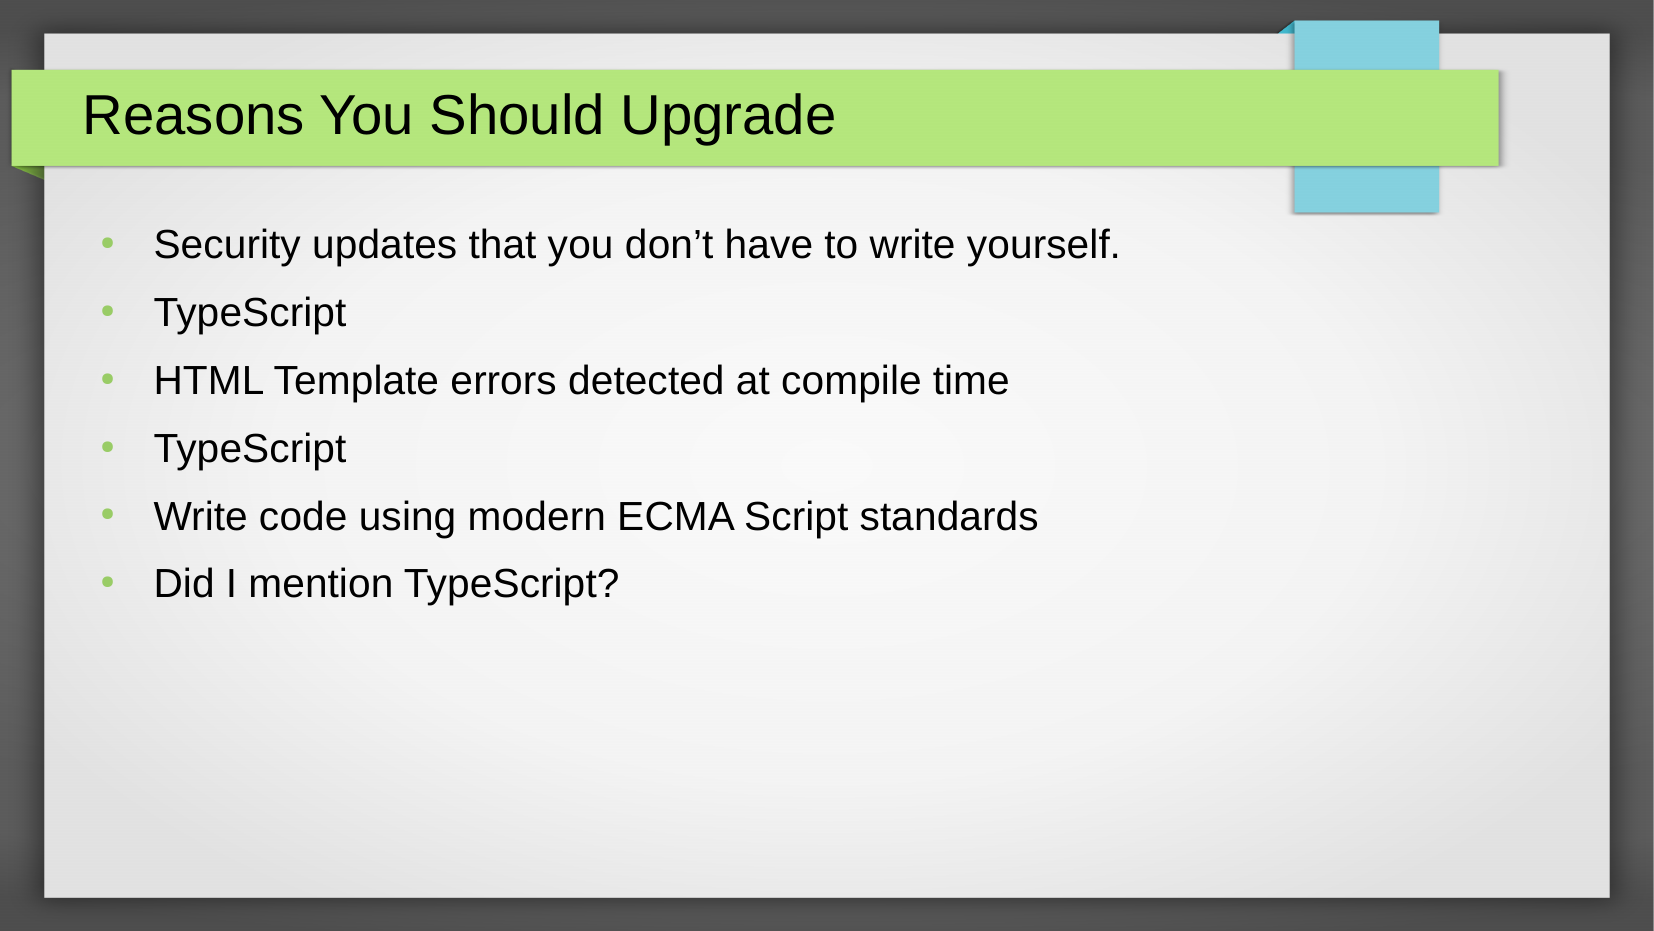

# Reasons You Should Upgrade
Security updates that you don’t have to write yourself.
TypeScript
HTML Template errors detected at compile time
TypeScript
Write code using modern ECMA Script standards
Did I mention TypeScript?